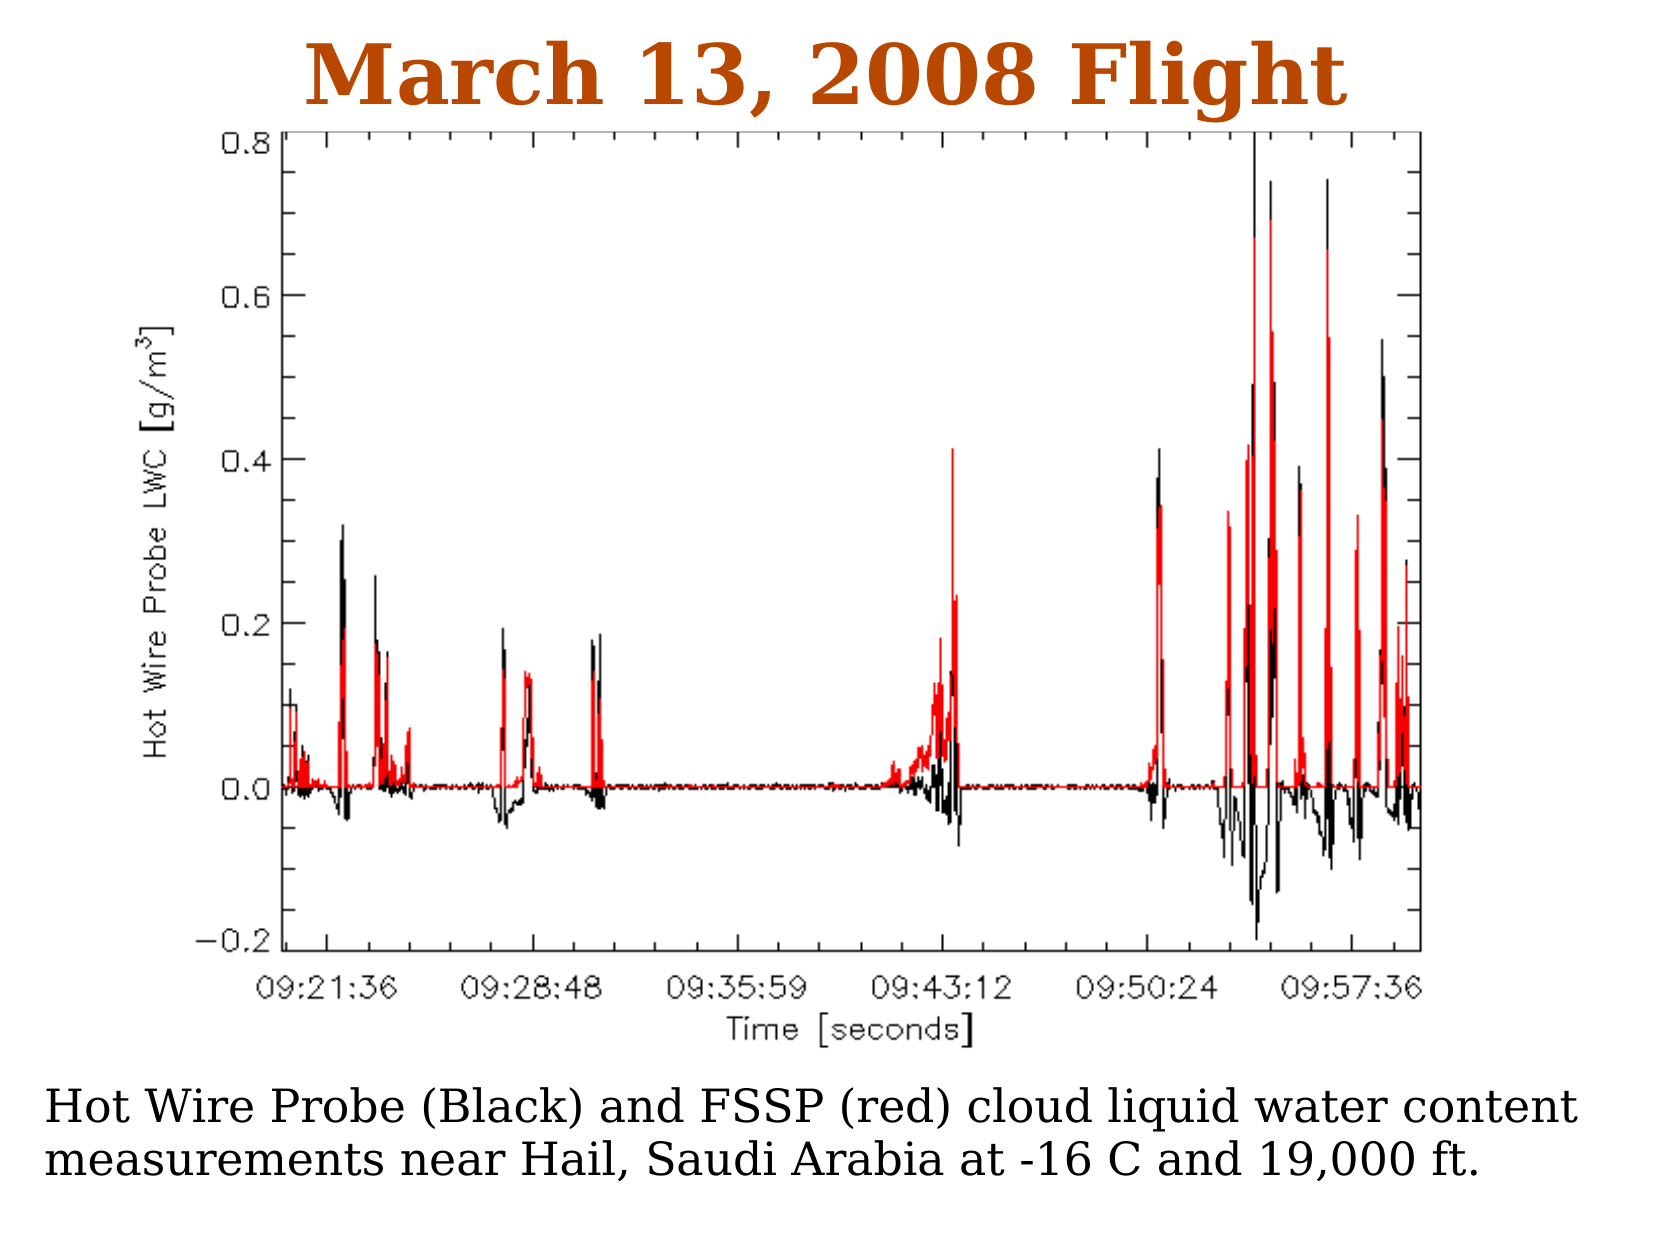

March 13, 2008 Flight
Hot Wire Probe (Black) and FSSP (red) cloud liquid water content measurements near Hail, Saudi Arabia at -16 C and 19,000 ft.